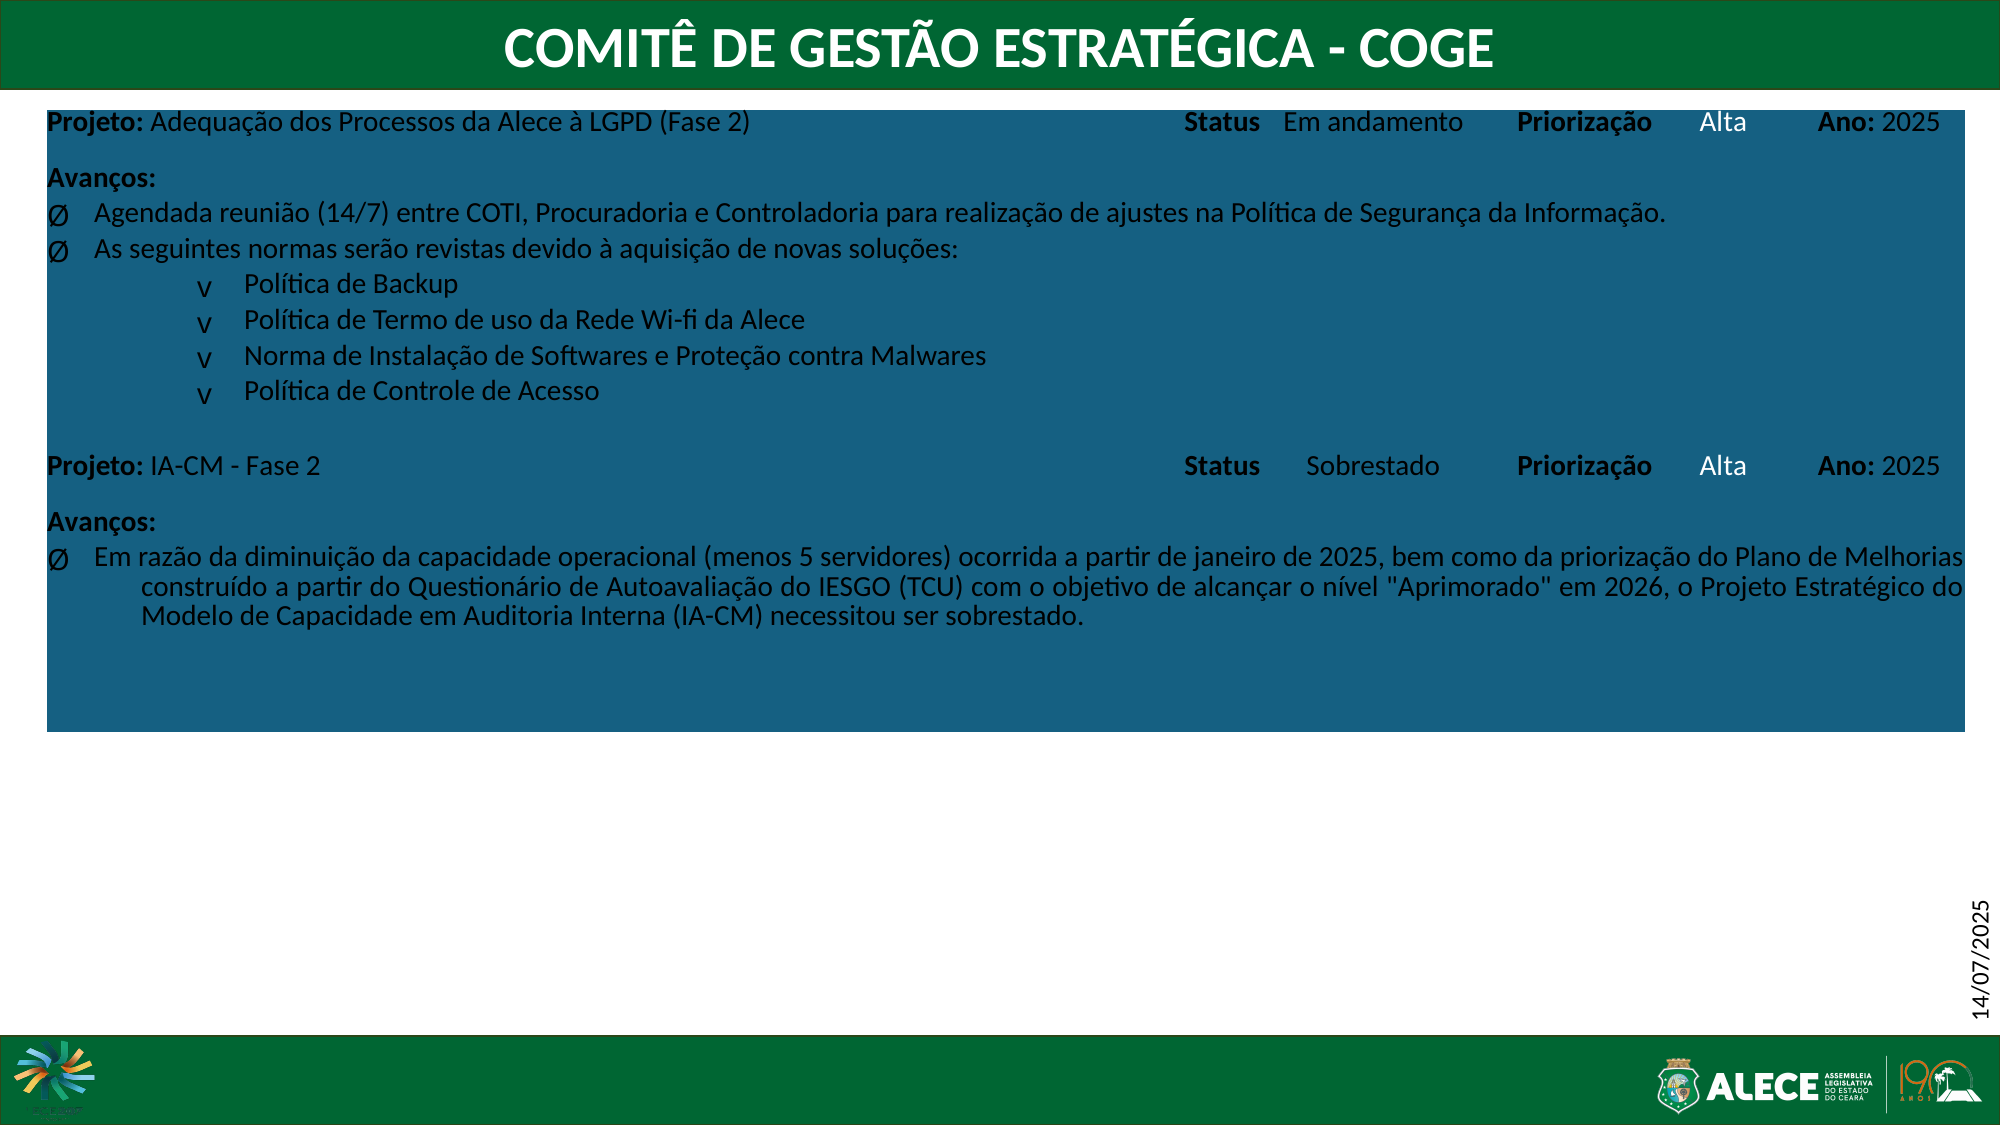

COMITÊ DE GESTÃO ESTRATÉGICA - COGE
| Projeto: Adequação dos Processos da Alece à LGPD (Fase 2) | Status | Em andamento | Priorização | Alta | Ano: 2025 |
| --- | --- | --- | --- | --- | --- |
| Avanços: Agendada reunião (14/7) entre COTI, Procuradoria e Controladoria para realização de ajustes na Política de Segurança da Informação. As seguintes normas serão revistas devido à aquisição de novas soluções: Política de Backup ⁠Política de Termo de uso da Rede Wi-fi da Alece ⁠Norma de Instalação de Softwares e Proteção contra Malwares Política de Controle de Acesso | | | | | |
| Projeto: IA-CM - Fase 2 | Status | Sobrestado | Priorização | Alta | Ano: 2025 |
| Avanços: Em razão da diminuição da capacidade operacional (menos 5 servidores) ocorrida a partir de janeiro de 2025, bem como da priorização do Plano de Melhorias construído a partir do Questionário de Autoavaliação do IESGO (TCU) com o objetivo de alcançar o nível "Aprimorado" em 2026, o Projeto Estratégico do Modelo de Capacidade em Auditoria Interna (IA-CM) necessitou ser sobrestado. | | | | | |
14/07/2025